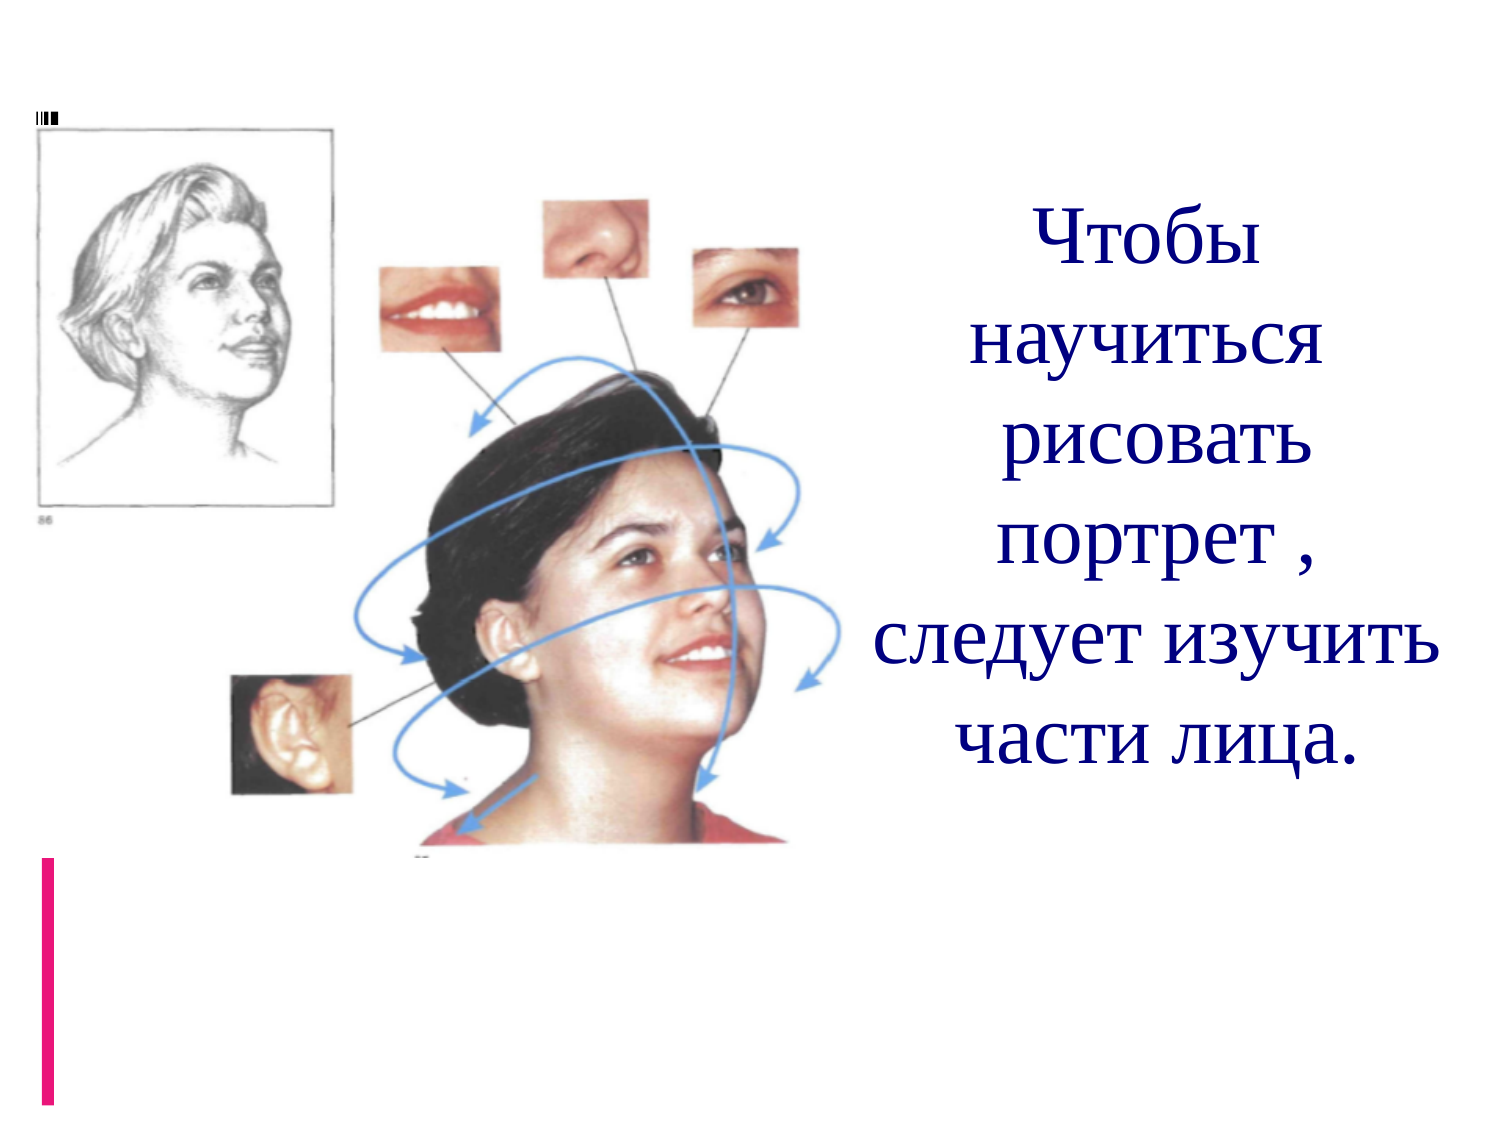

# Чтобы научиться рисовать портрет , следует изучить части лица.